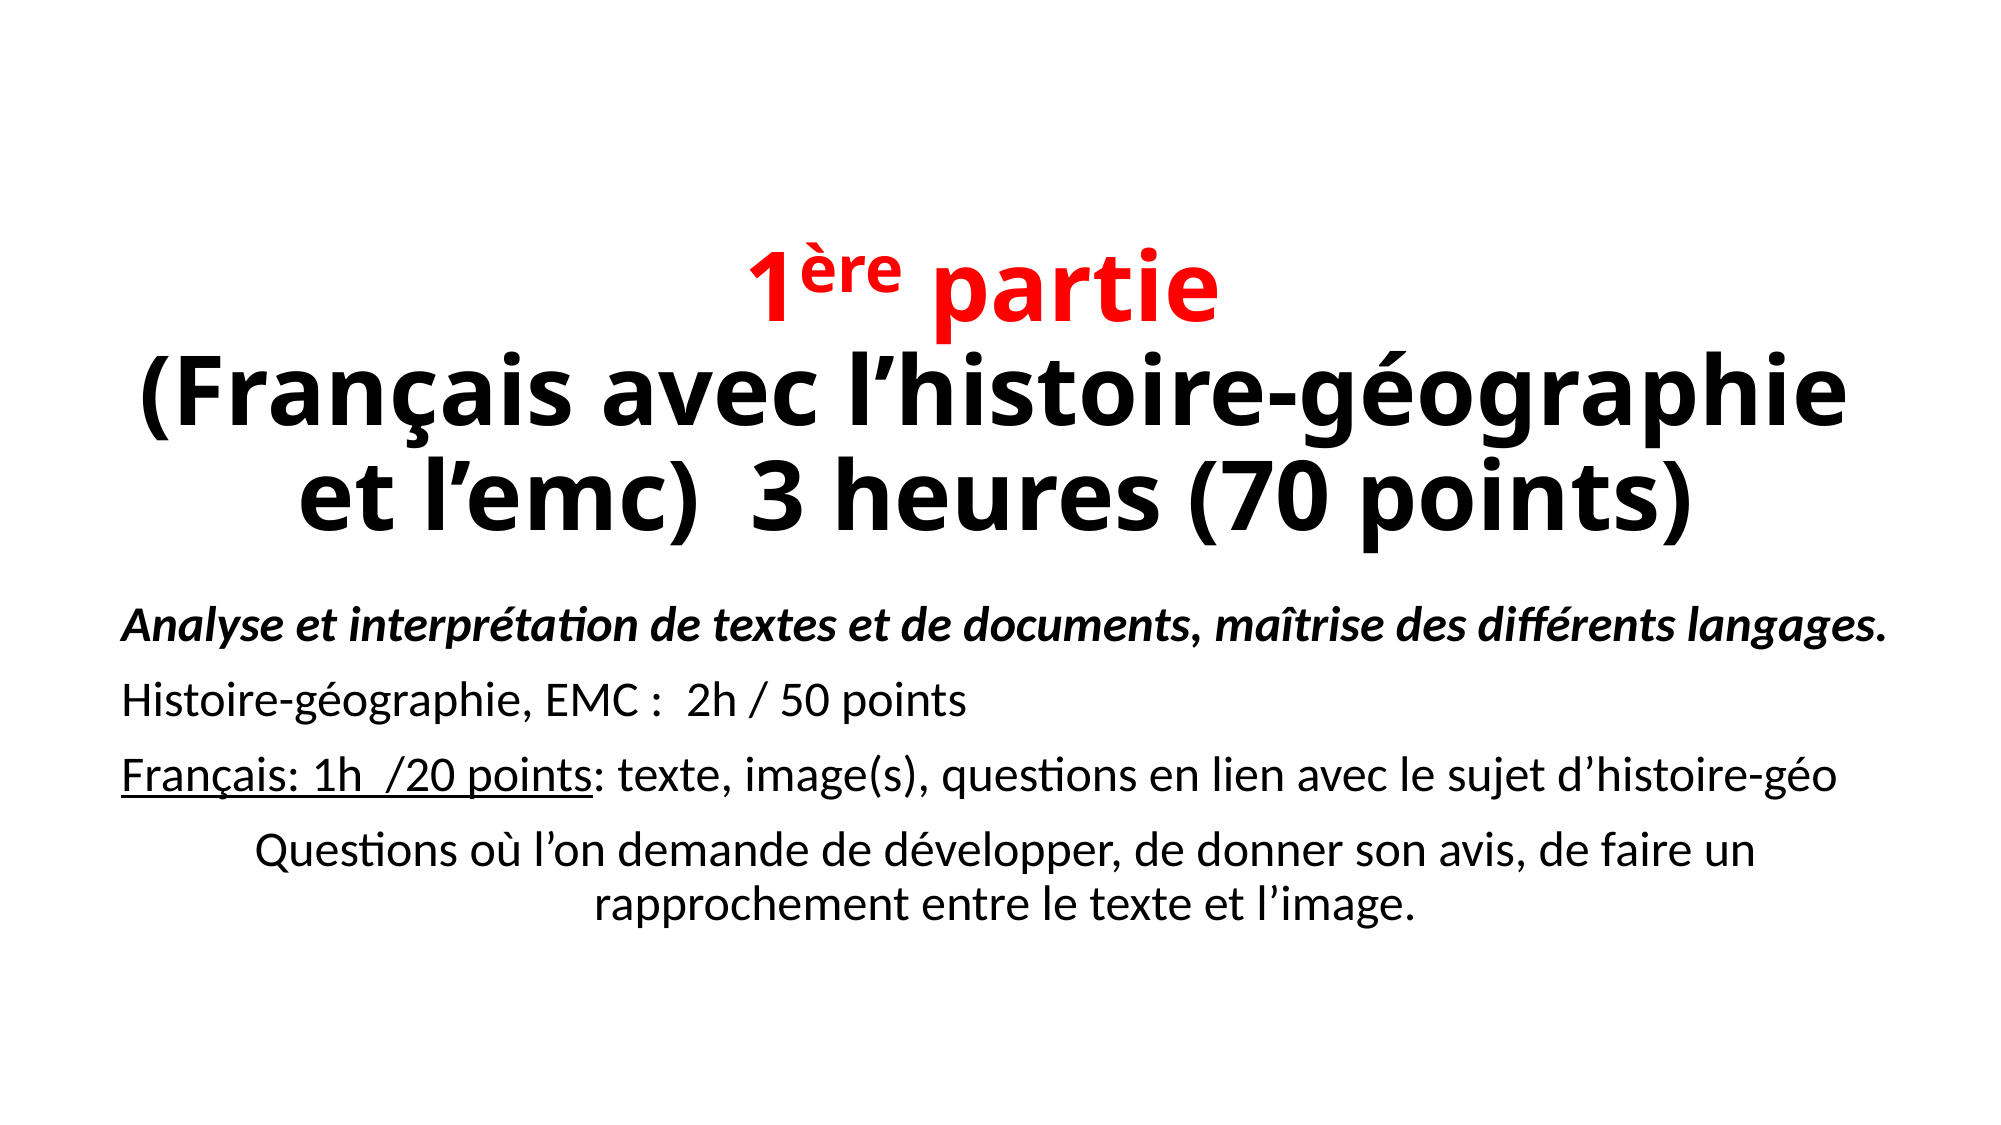

# 1ère partie (Français avec l’histoire-géographie et l’emc) 3 heures (70 points)
Analyse et interprétation de textes et de documents, maîtrise des différents langages.
Histoire-géographie, EMC : 2h / 50 points
Français: 1h /20 points: texte, image(s), questions en lien avec le sujet d’histoire-géo
Questions où l’on demande de développer, de donner son avis, de faire un rapprochement entre le texte et l’image.